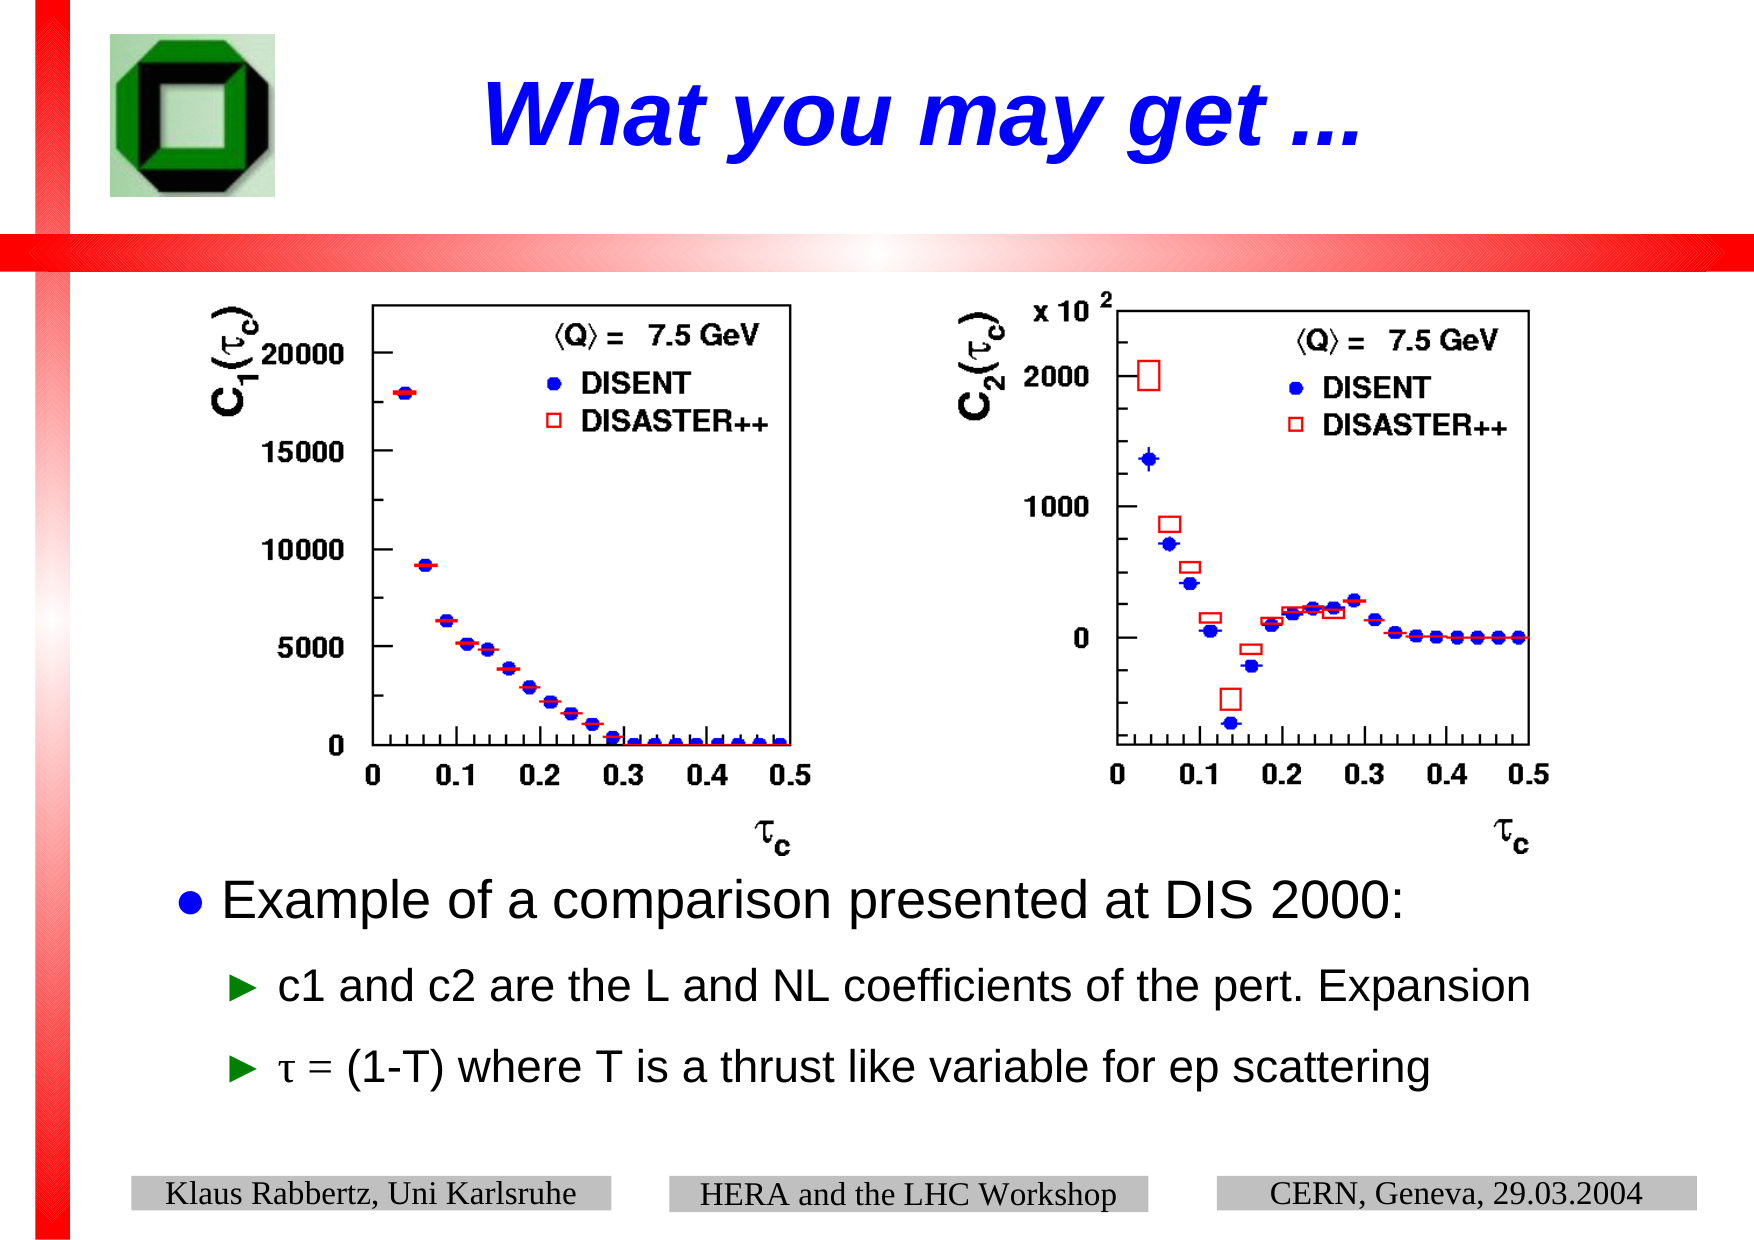

# What you may get ...
● Example of a comparison presented at DIS 2000:
 ► c1 and c2 are the L and NL coefficients of the pert. Expansion
 ► τ = (1-T) where T is a thrust like variable for ep scattering